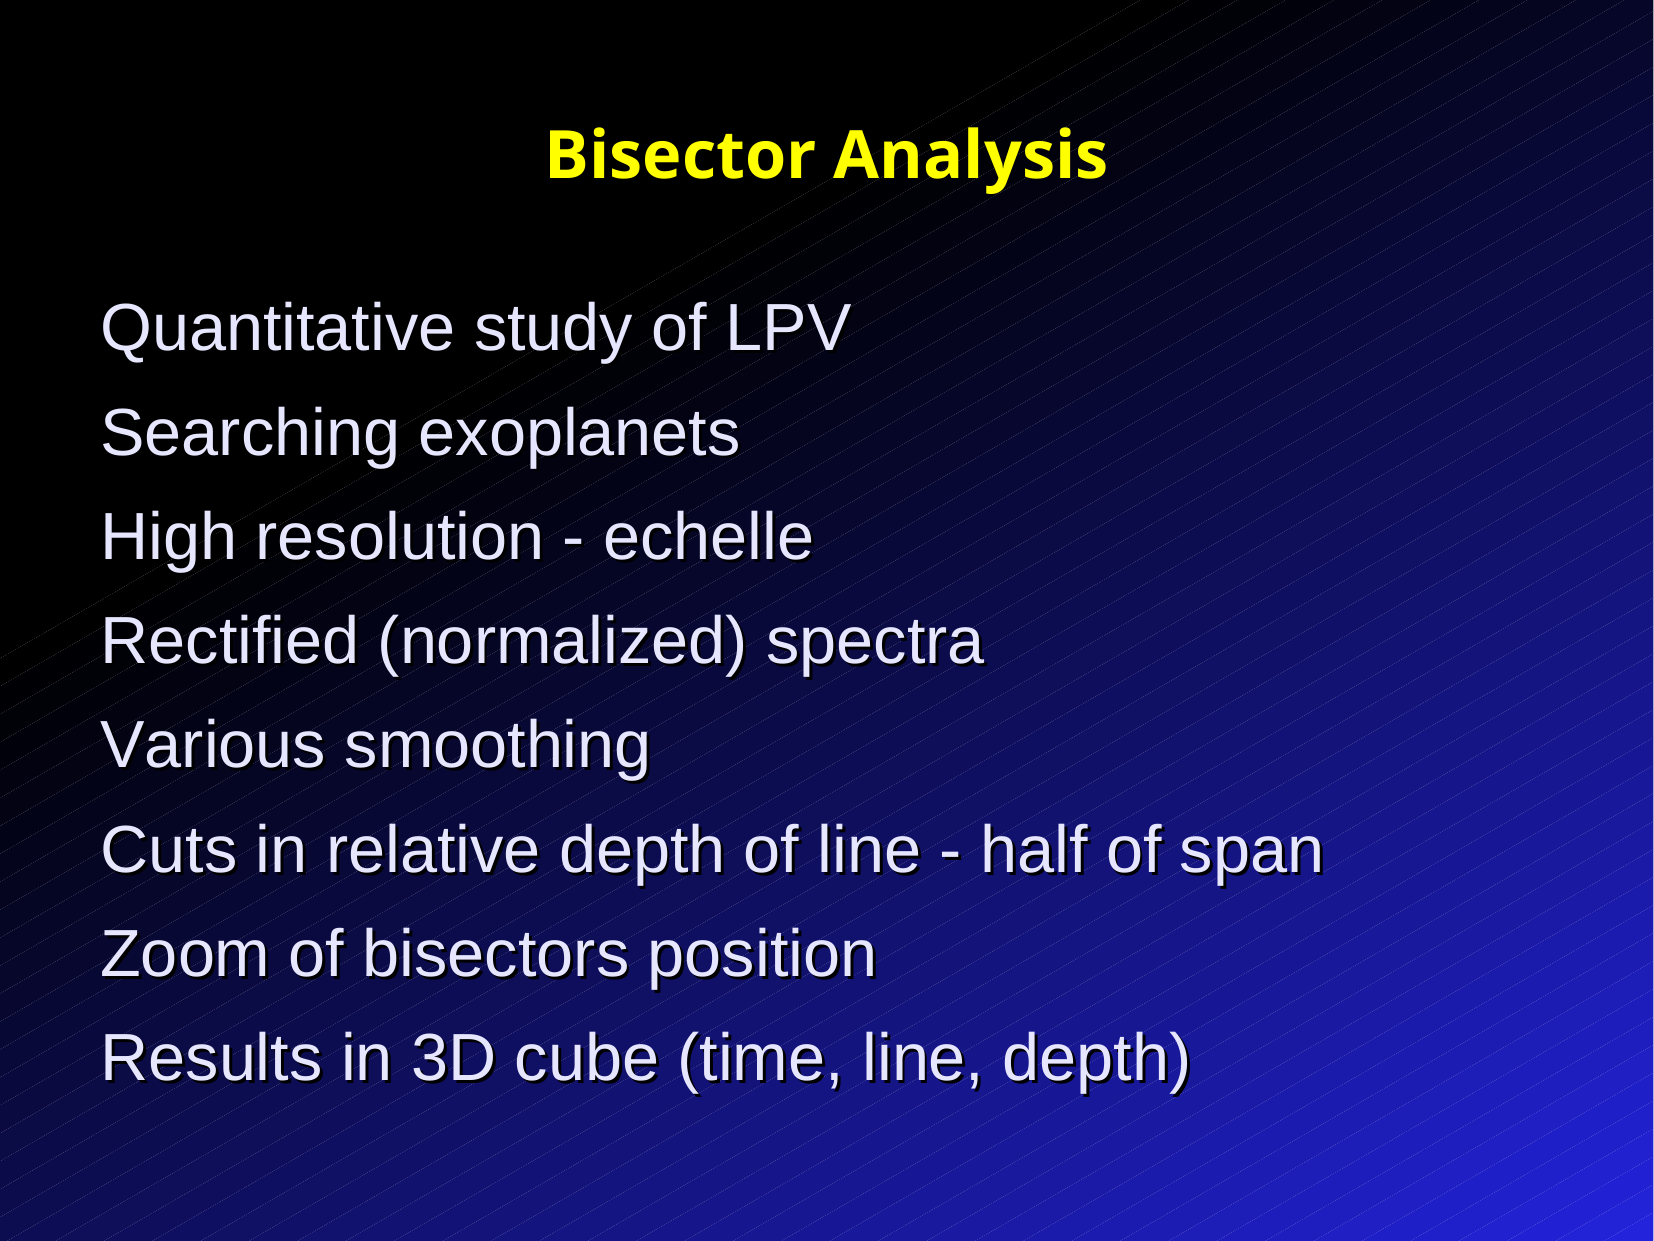

# Bisector Analysis
Quantitative study of LPV
Searching exoplanets
High resolution - echelle
Rectified (normalized) spectra
Various smoothing
Cuts in relative depth of line - half of span
Zoom of bisectors position
Results in 3D cube (time, line, depth)